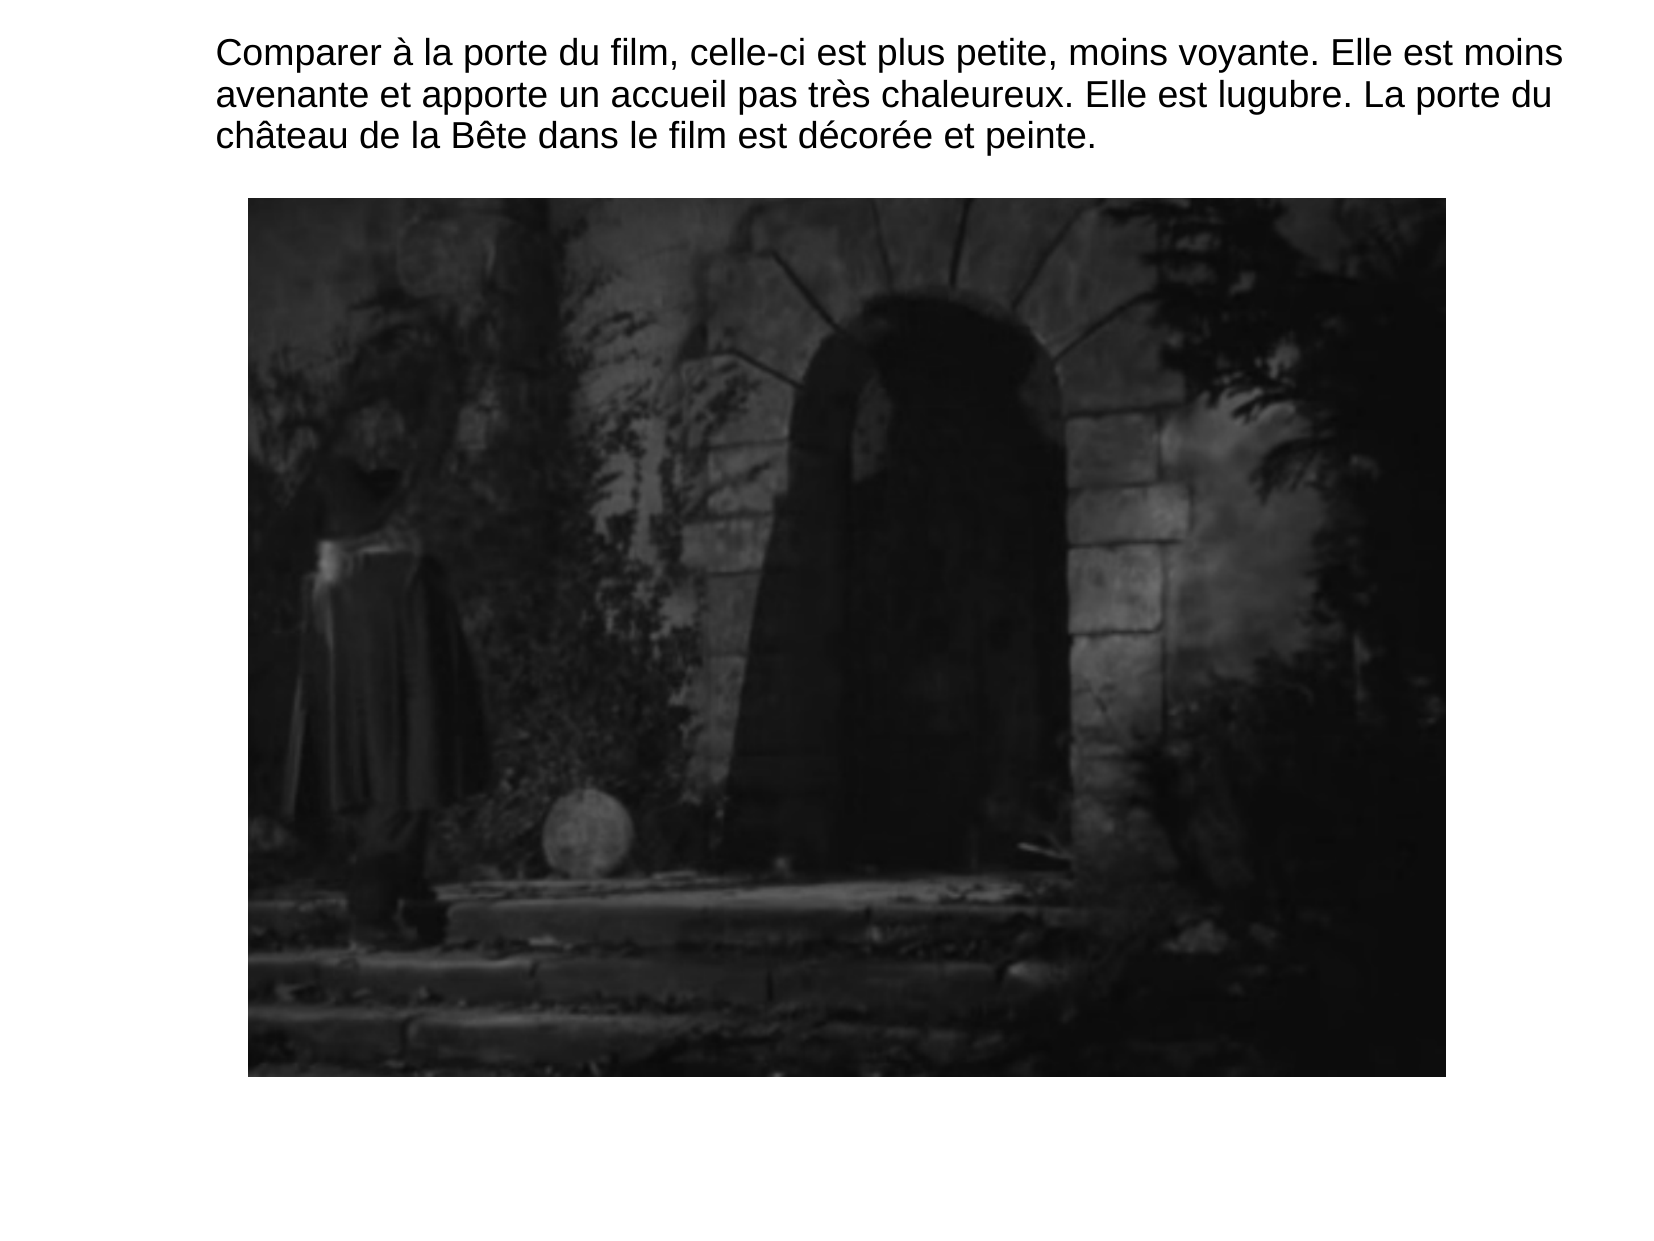

Comparer à la porte du film, celle-ci est plus petite, moins voyante. Elle est moins avenante et apporte un accueil pas très chaleureux. Elle est lugubre. La porte du château de la Bête dans le film est décorée et peinte.